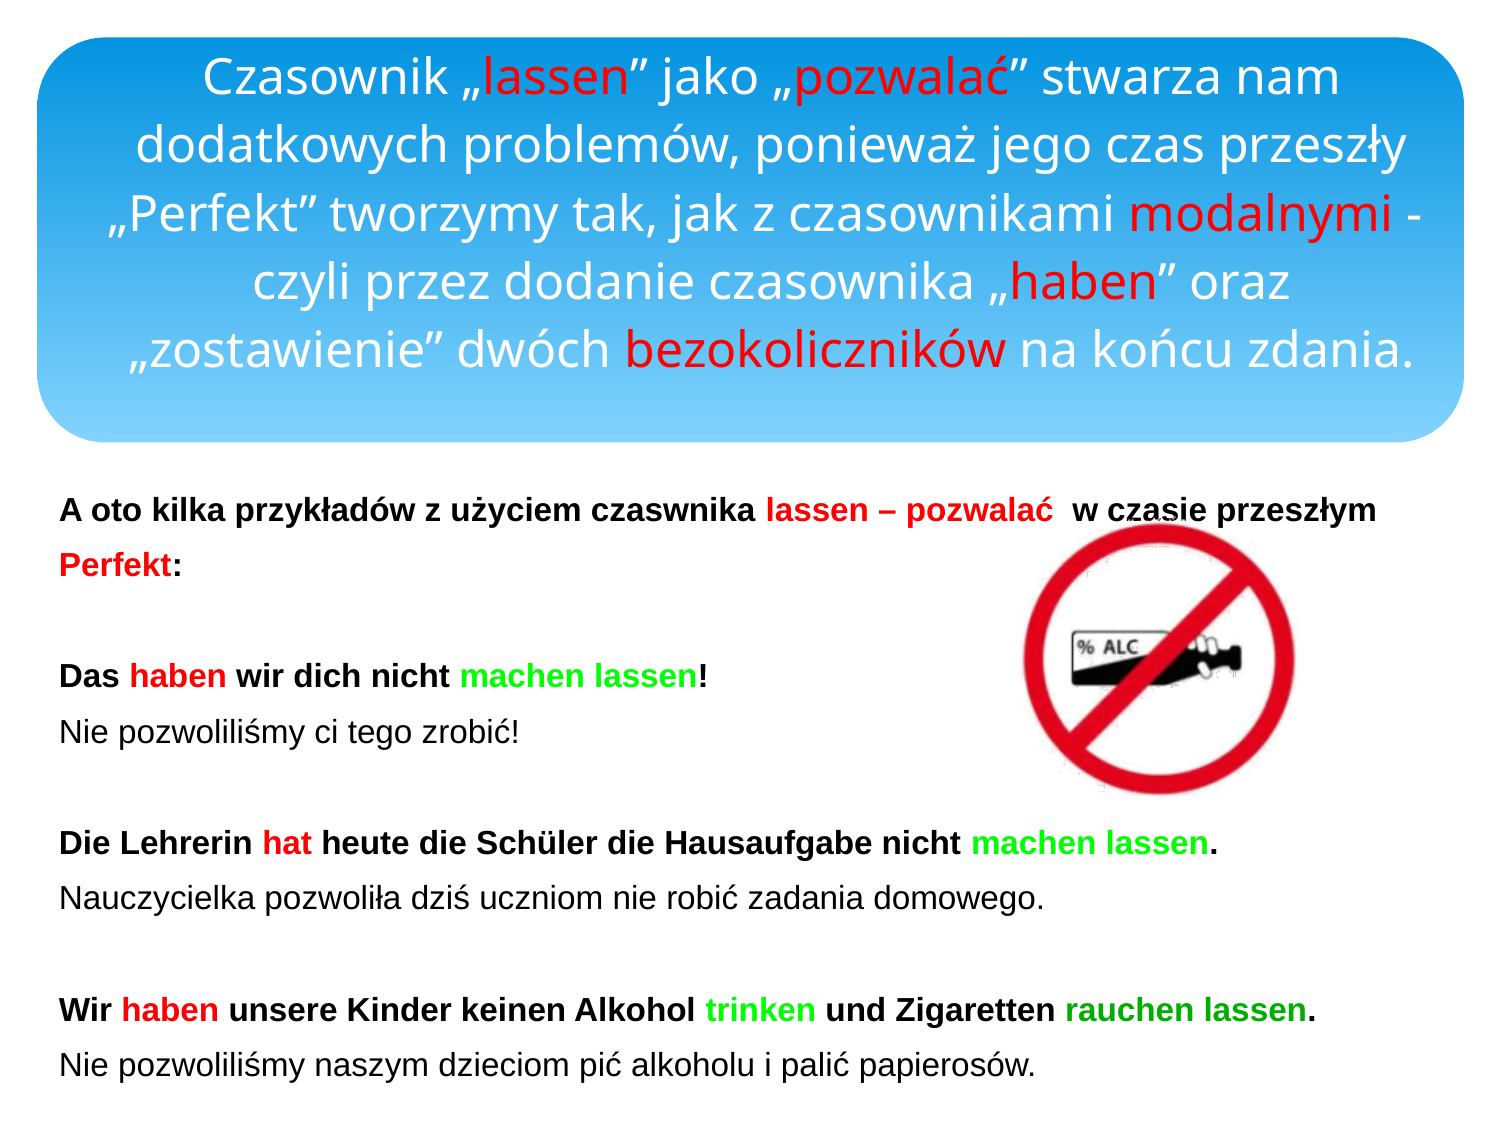

# Czasownik „lassen” jako „pozwalać” stwarza nam dodatkowych problemów, ponieważ jego czas przeszły „Perfekt” tworzymy tak, jak z czasownikami modalnymi - czyli przez dodanie czasownika „haben” oraz „zostawienie” dwóch bezokoliczników na końcu zdania.
A oto kilka przykładów z użyciem czaswnika lassen – pozwalać w czasie przeszłym Perfekt:
Das haben wir dich nicht machen lassen!
Nie pozwoliliśmy ci tego zrobić!
Die Lehrerin hat heute die Schüler die Hausaufgabe nicht machen lassen.
Nauczycielka pozwoliła dziś uczniom nie robić zadania domowego.
Wir haben unsere Kinder keinen Alkohol trinken und Zigaretten rauchen lassen.
Nie pozwoliliśmy naszym dzieciom pić alkoholu i palić papierosów.